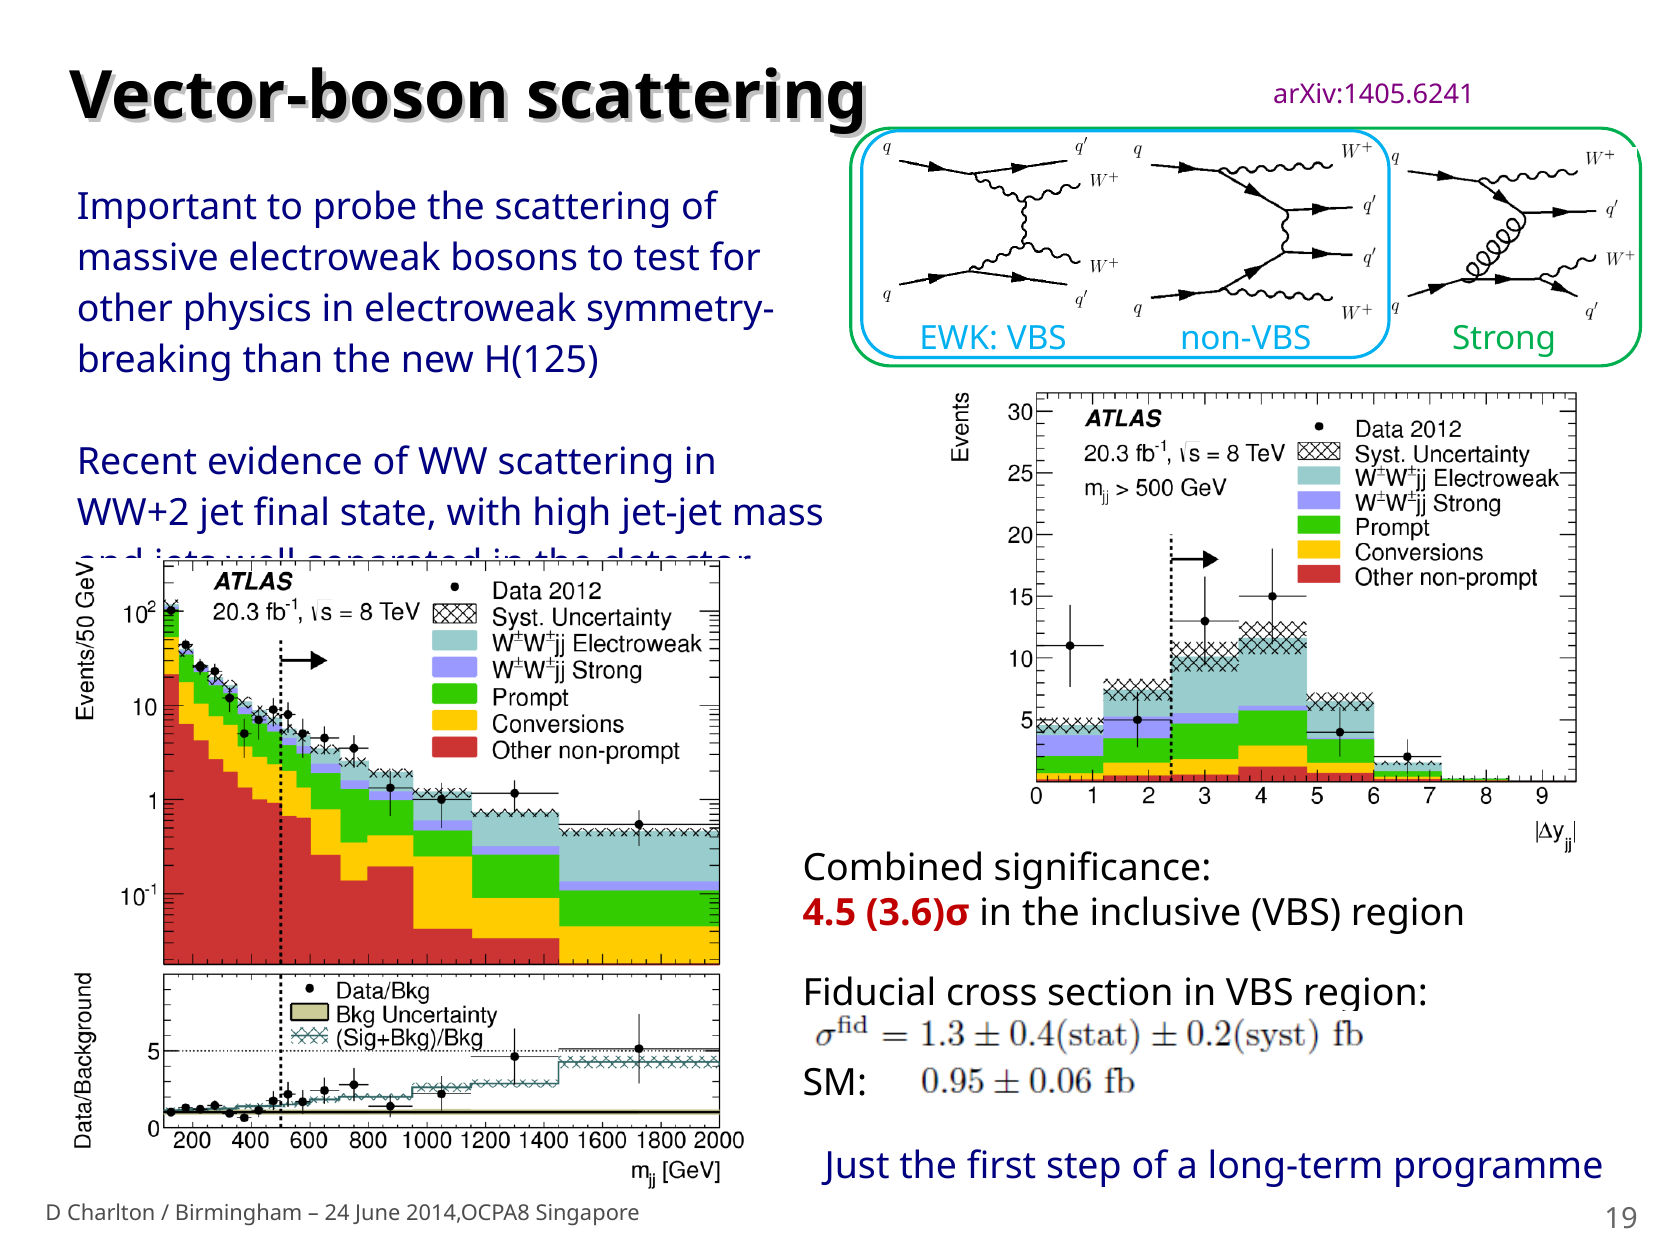

Vector-boson scattering
arXiv:1405.6241
EWK: VBS non-VBS Strong
Important to probe the scattering of massive electroweak bosons to test for other physics in electroweak symmetry-breaking than the new H(125)
Recent evidence of WW scattering in
WW+2 jet final state, with high jet-jet mass and jets well separated in the detector
Combined significance:
4.5 (3.6)σ in the inclusive (VBS) region
Fiducial cross section in VBS region:
SM:
Just the first step of a long-term programme